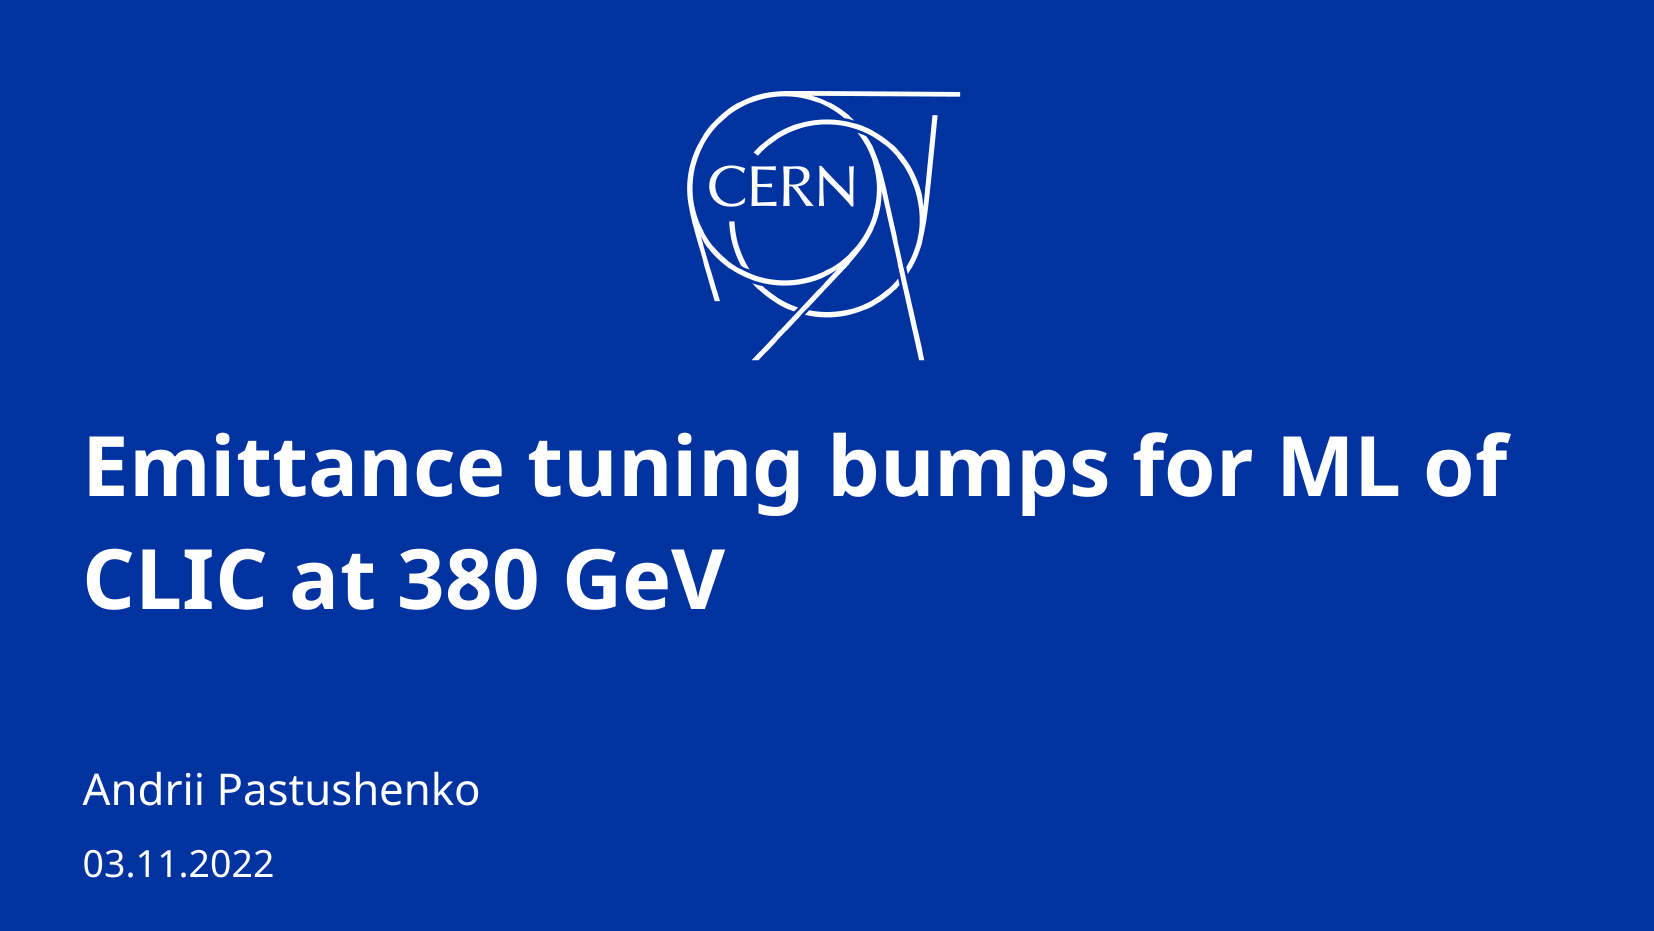

# Emittance tuning bumps for ML of CLIC at 380 GeV
Andrii Pastushenko
03.11.2022